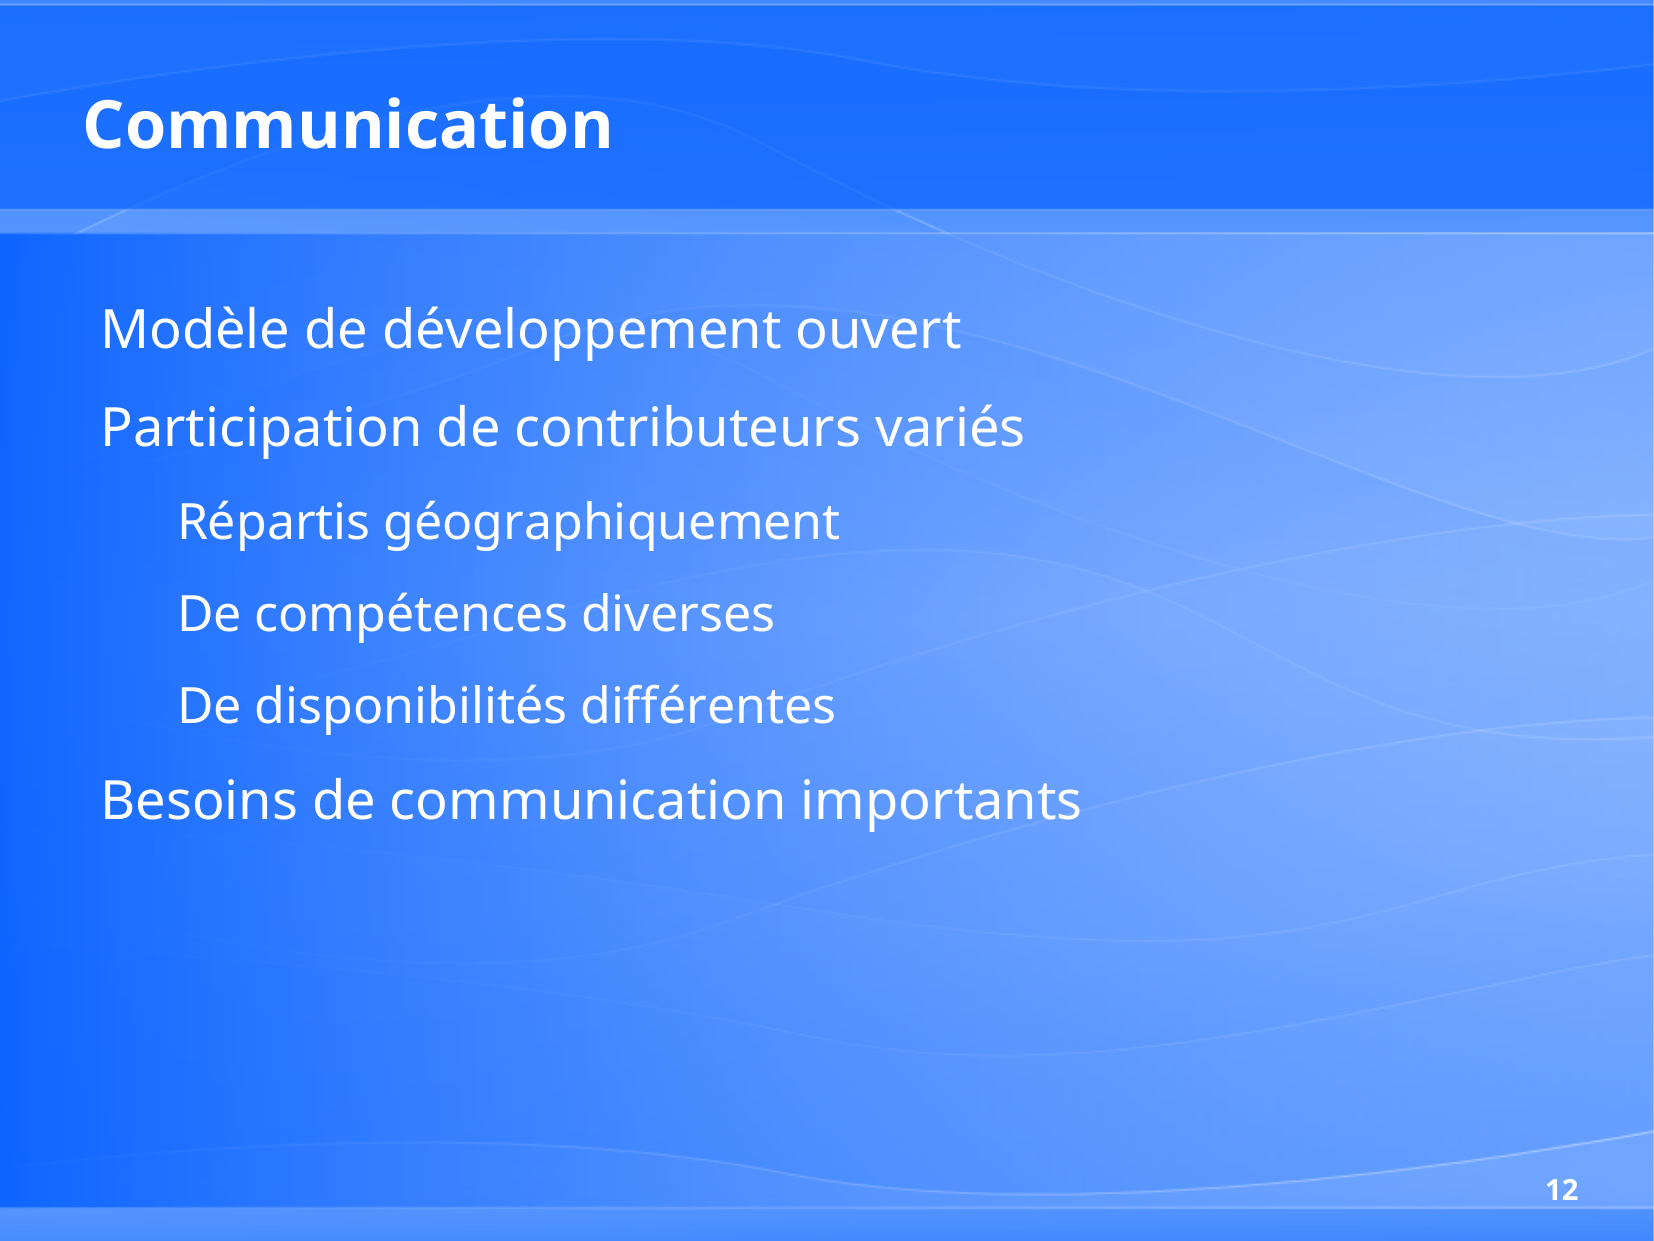

# Communication
Modèle de développement ouvert
Participation de contributeurs variés
Répartis géographiquement
De compétences diverses
De disponibilités différentes
Besoins de communication importants
12